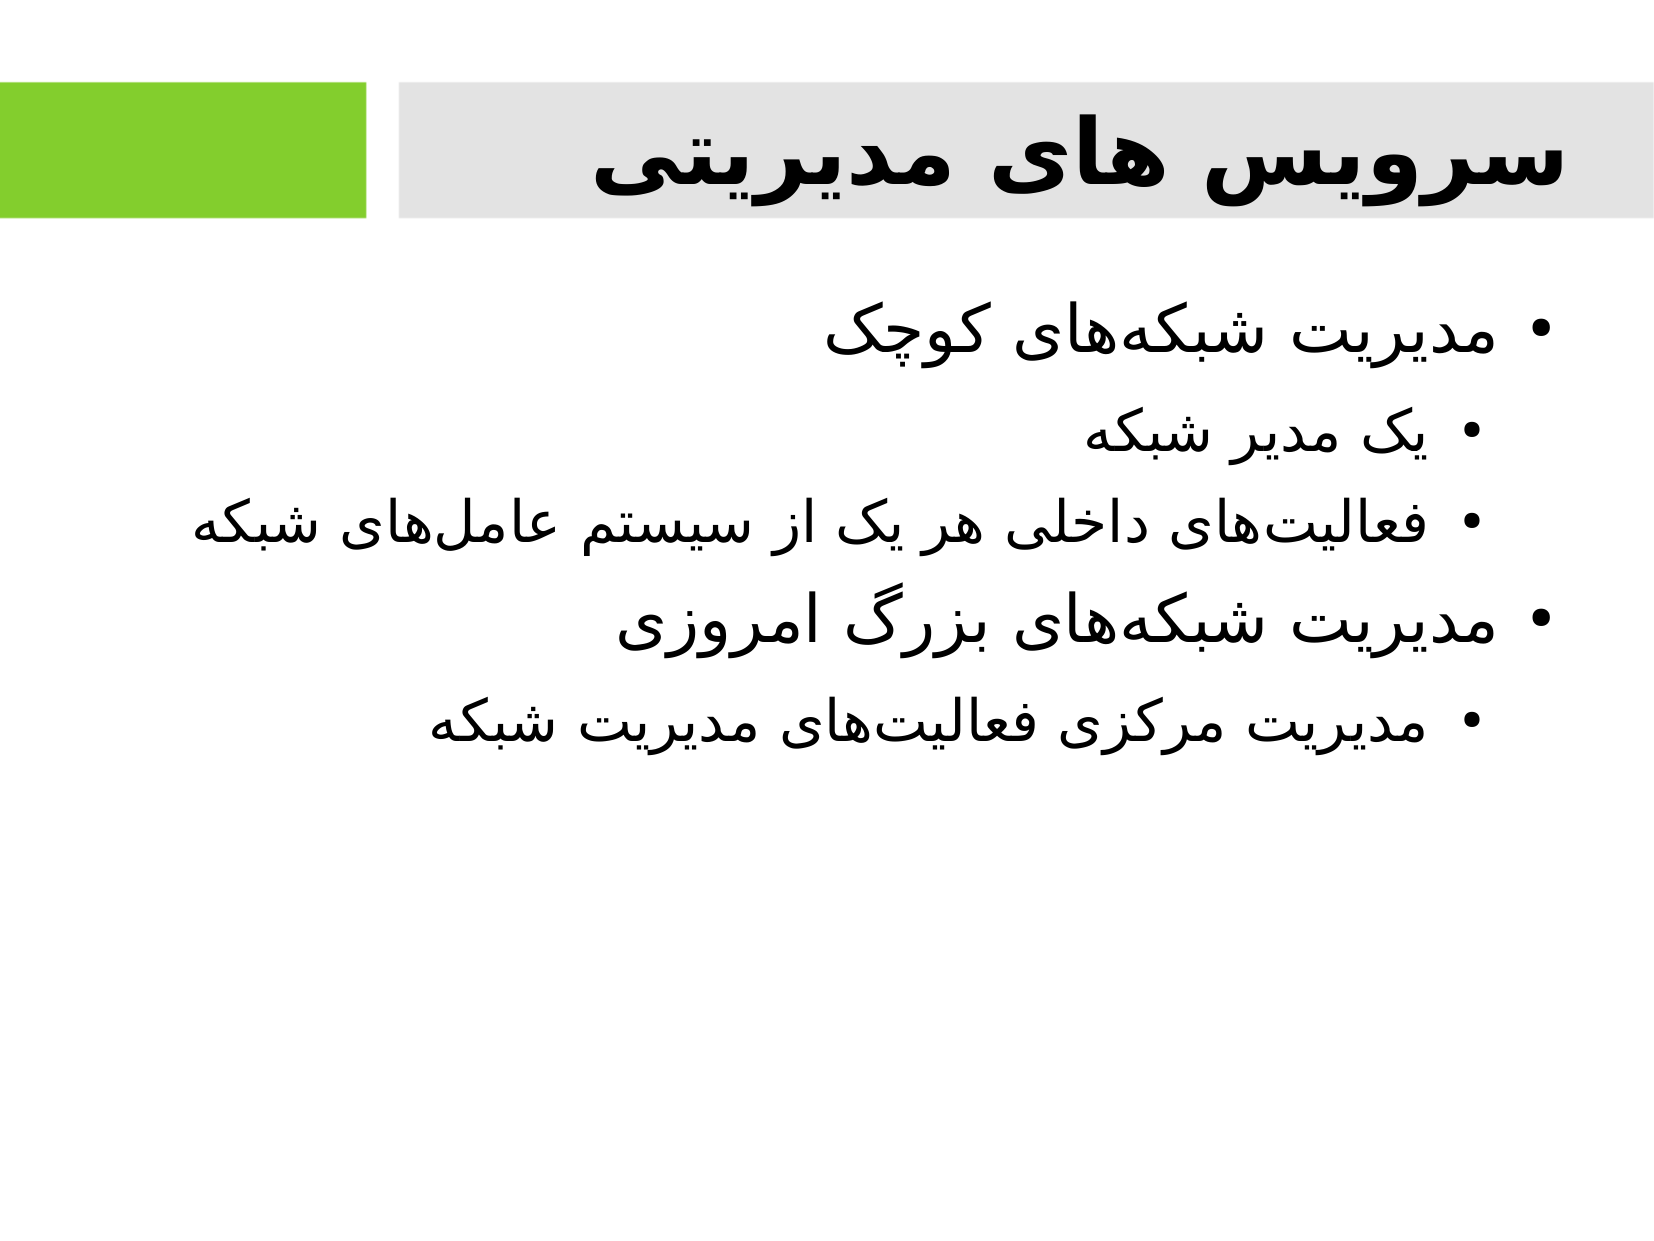

# سرویس های مدیریتی
مدیریت شبکه‌های کوچک
یک مدیر شبکه
فعالیت‌های داخلی هر یک از سیستم عامل‌های شبکه
مدیریت شبکه‌های بزرگ امروزی
مدیریت مرکزی فعالیت‌های مدیریت شبکه